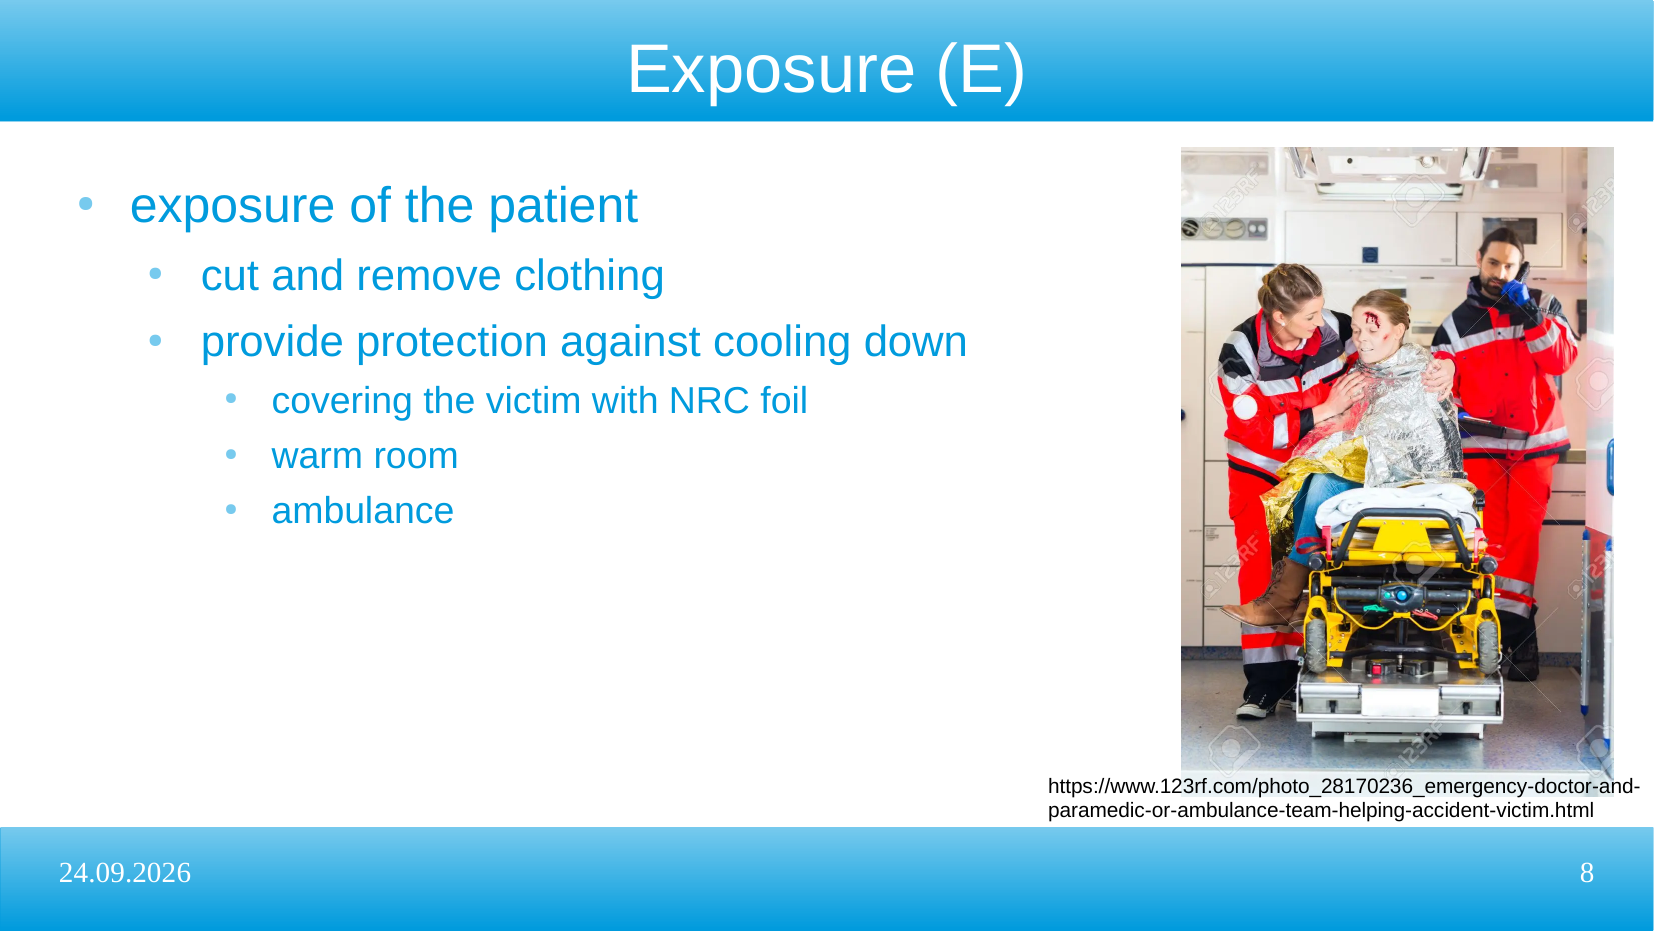

# Exposure (E)
exposure of the patient
cut and remove clothing
provide protection against cooling down
covering the victim with NRC foil
warm room
ambulance
https://www.123rf.com/photo_28170236_emergency-doctor-and-paramedic-or-ambulance-team-helping-accident-victim.html
8